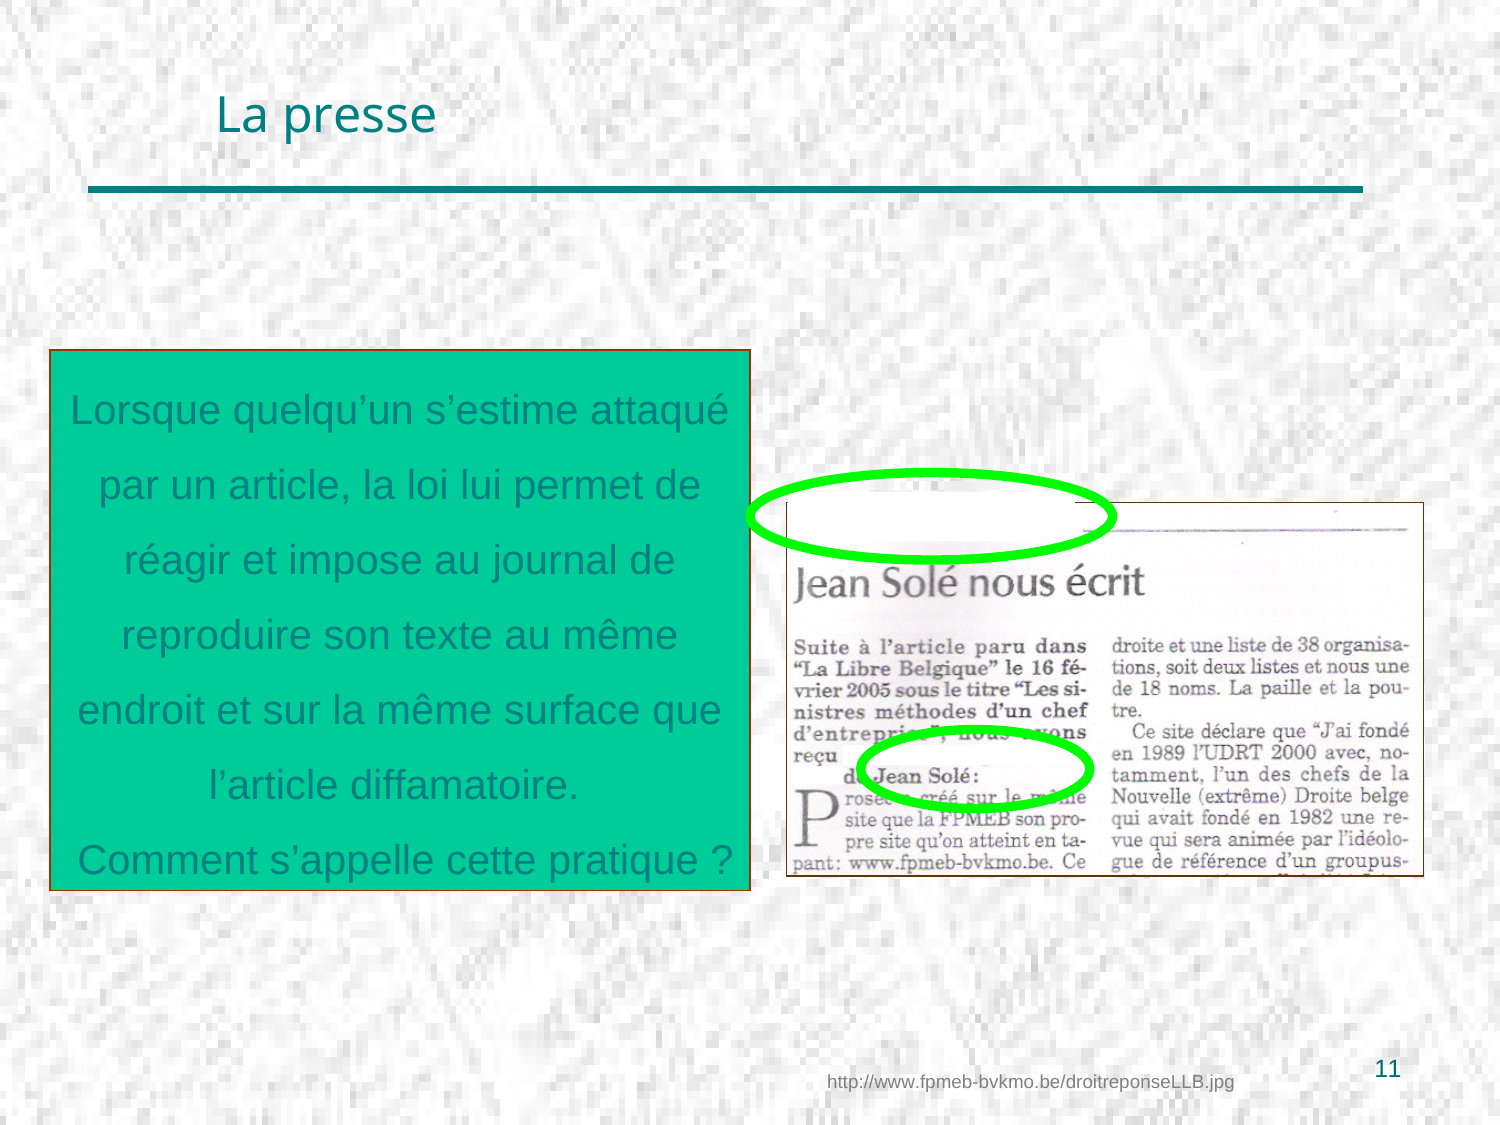

La presse
Lorsque quelqu’un s’estime attaqué par un article, la loi lui permet de réagir et impose au journal de reproduire son texte au même endroit et sur la même surface que l’article diffamatoire.
 Comment s’appelle cette pratique ?
11
http://www.fpmeb-bvkmo.be/droitreponseLLB.jpg